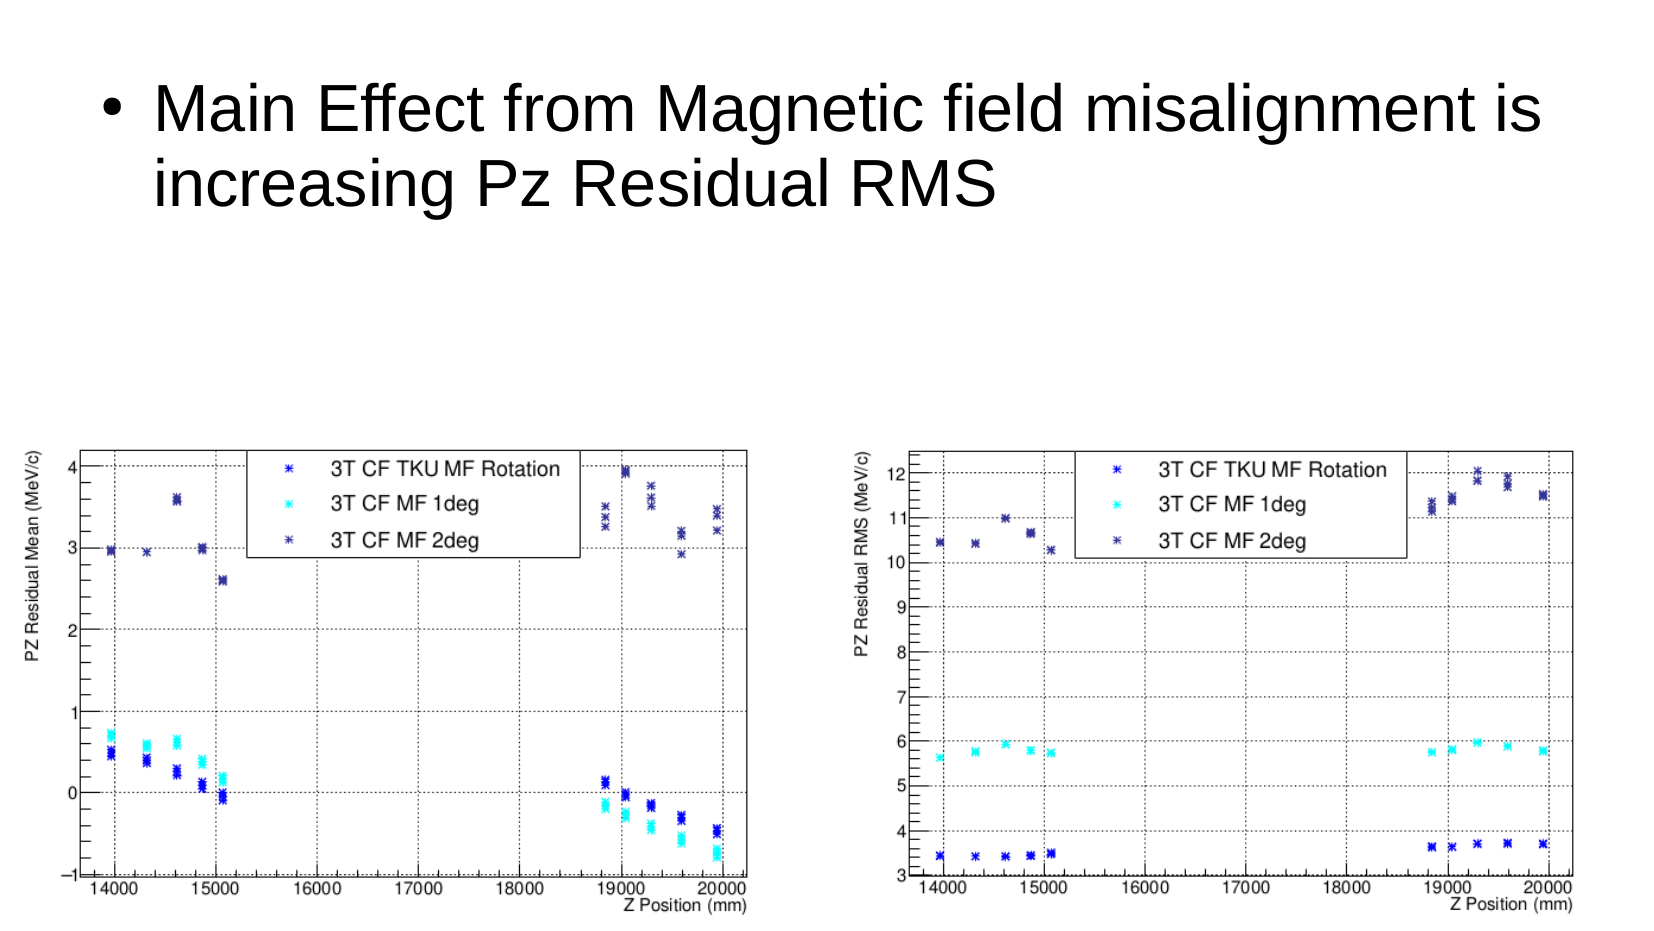

# Main Effect from Magnetic field misalignment is increasing Pz Residual RMS